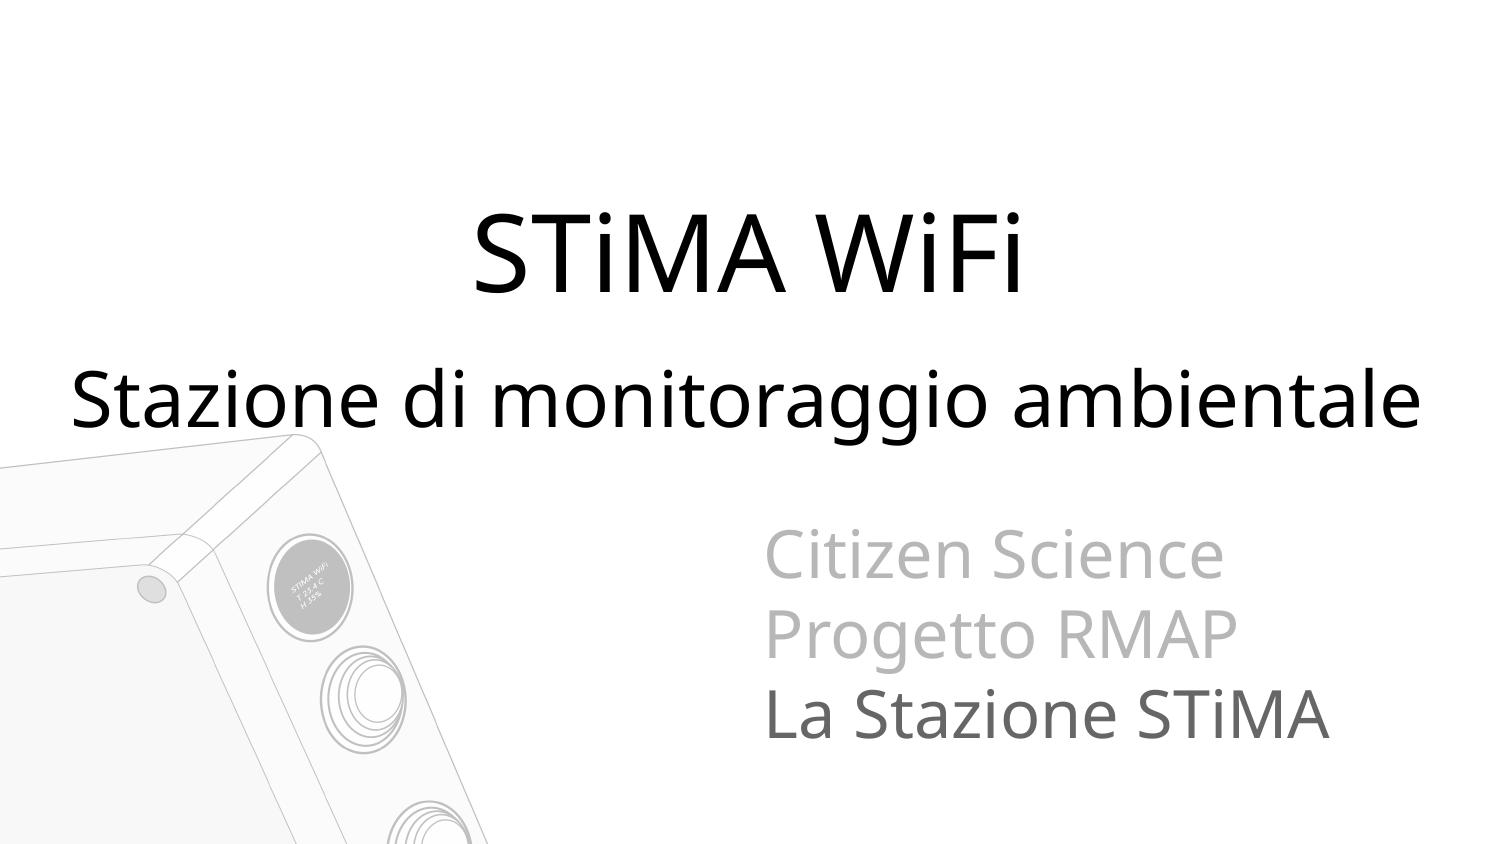

# STiMA WiFi
Stazione di monitoraggio ambientale
Citizen Science
Progetto RMAP
La Stazione STiMA